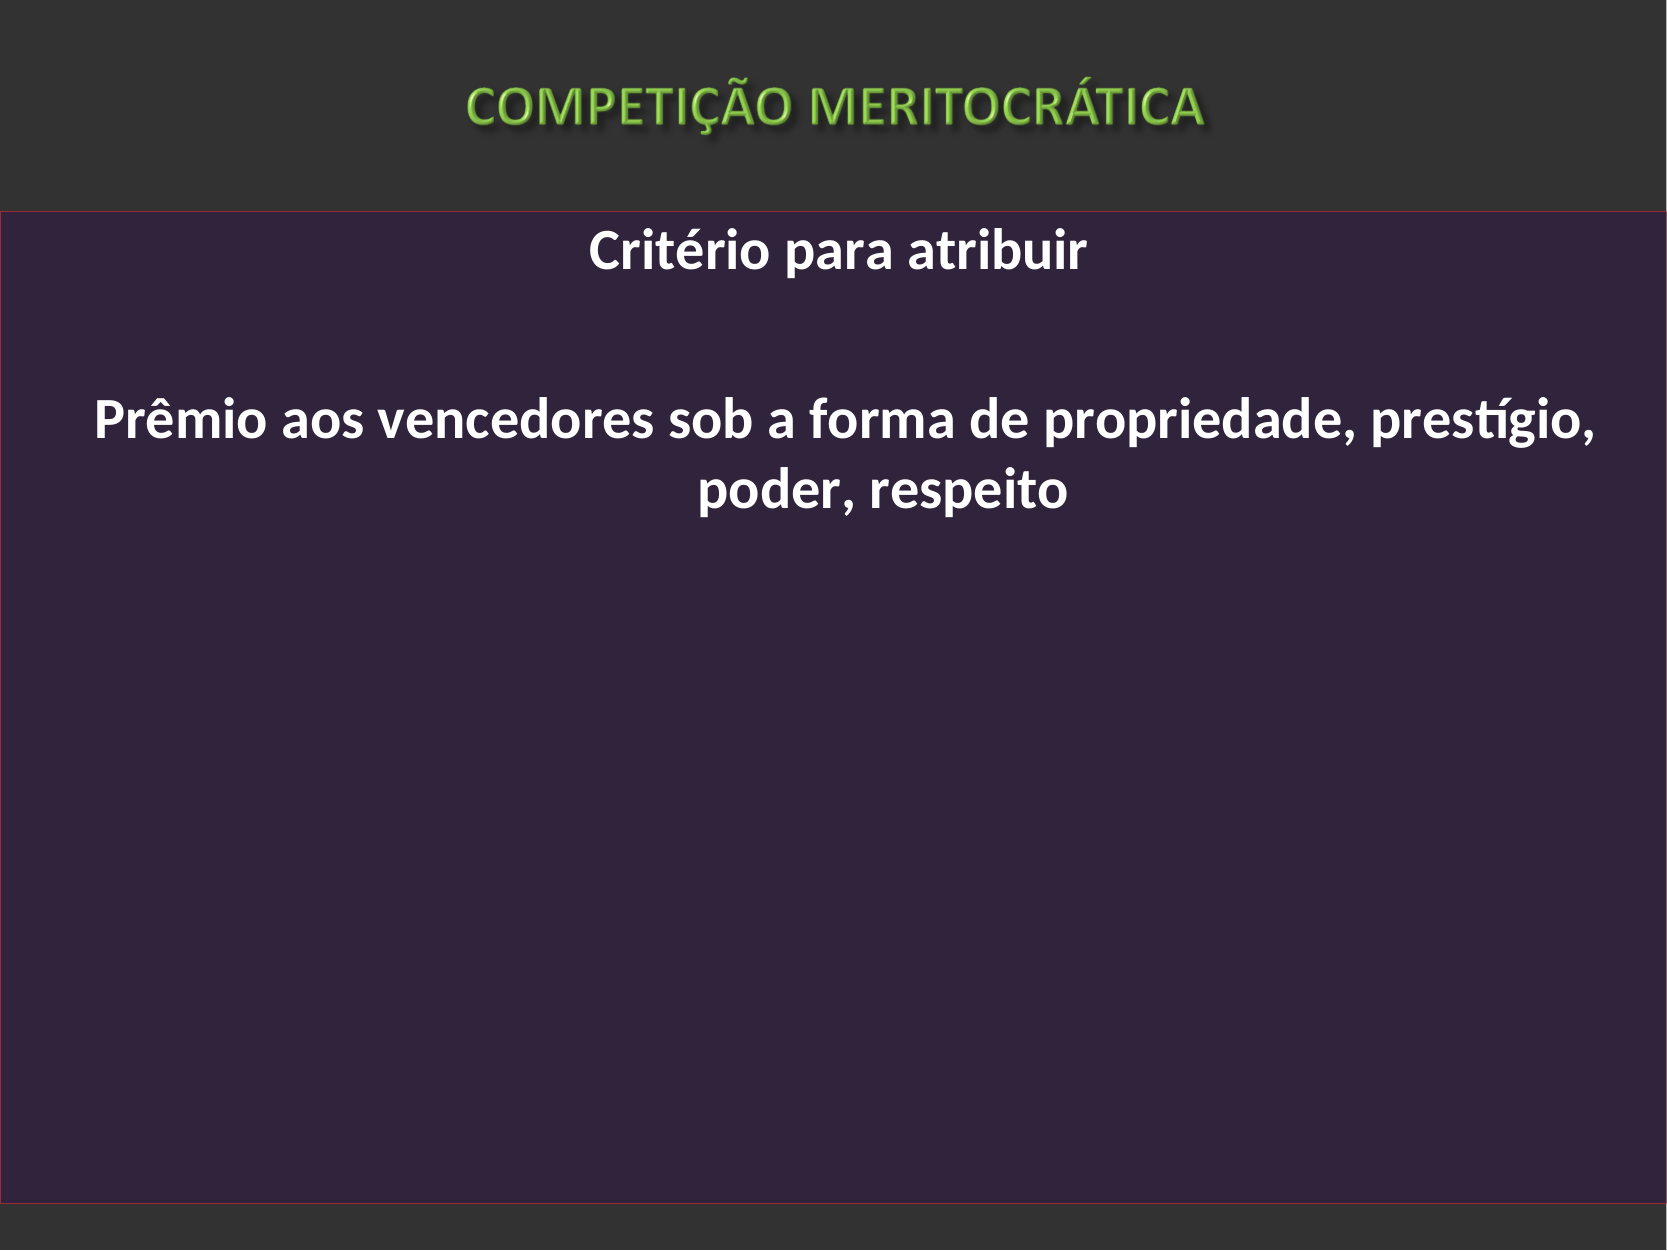

# Critério para atribuir
Prêmio aos vencedores sob a forma de propriedade, prestígio, poder, respeito